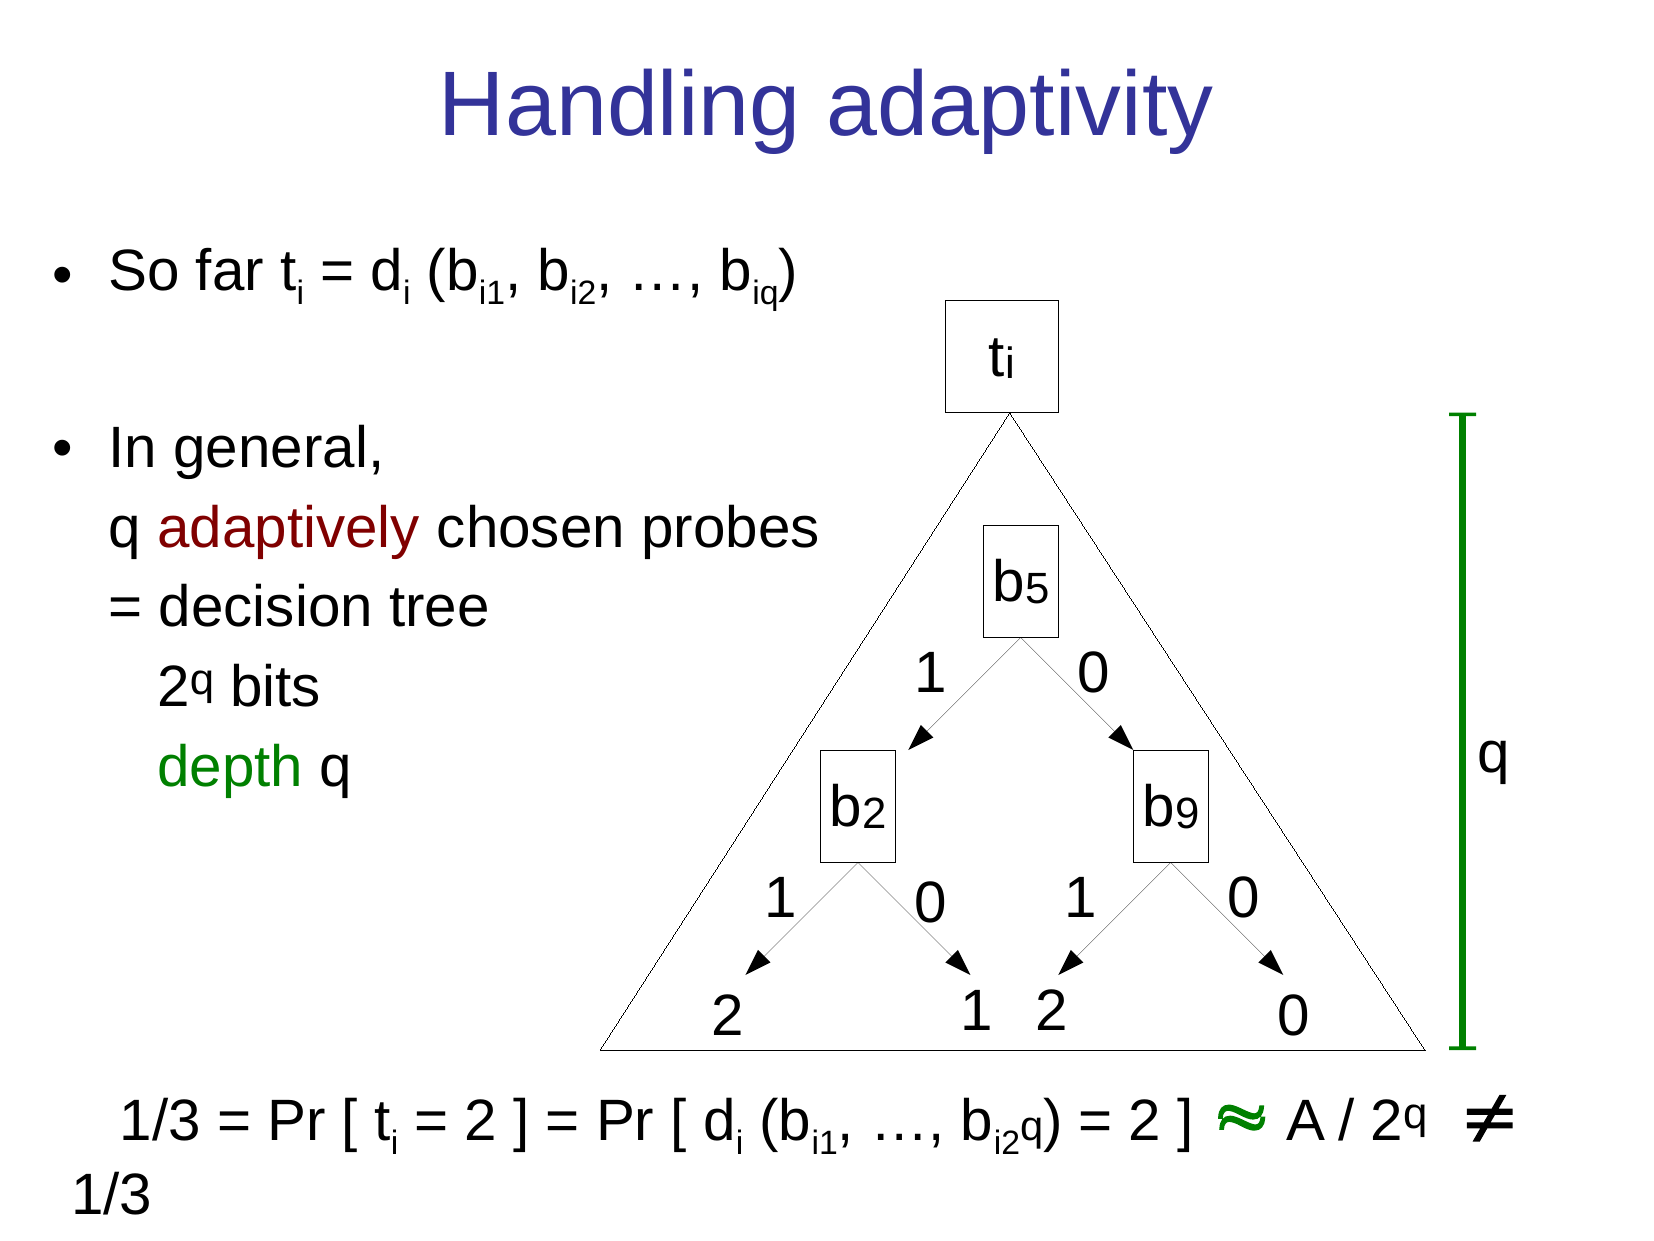

Handling adaptivity
# So far ti = di (bi1, bi2, …, biq)
In general,
q adaptively chosen probes
= decision tree
 2q bits
 depth q
ti
b5
1
0
q
b2
b9
1
1
0
0
1
2
2
0
 1/3 = Pr [ ti = 2 ] = Pr [ di (bi1, …, bi2q) = 2 ]  A / 2q  1/3